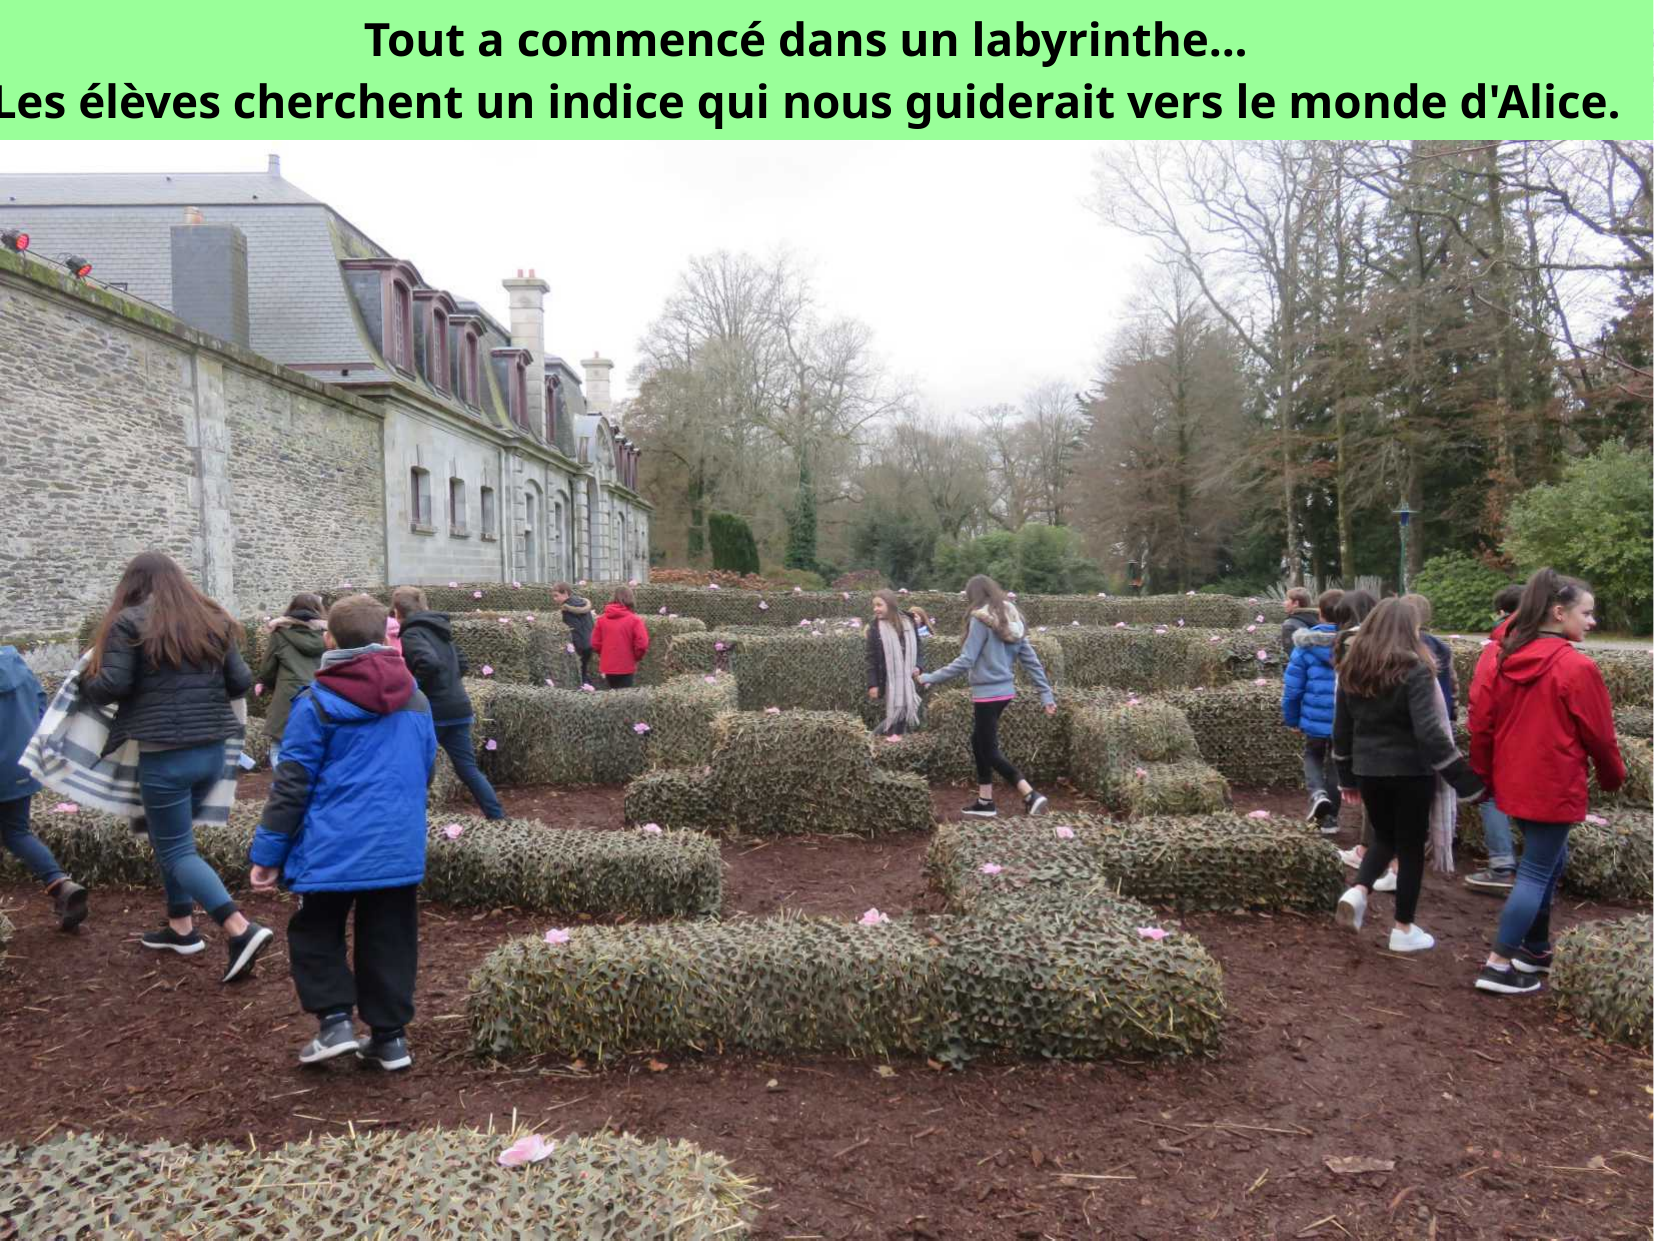

Tout a commencé dans un labyrinthe...
Les élèves cherchent un indice qui nous guiderait vers le monde d'Alice.